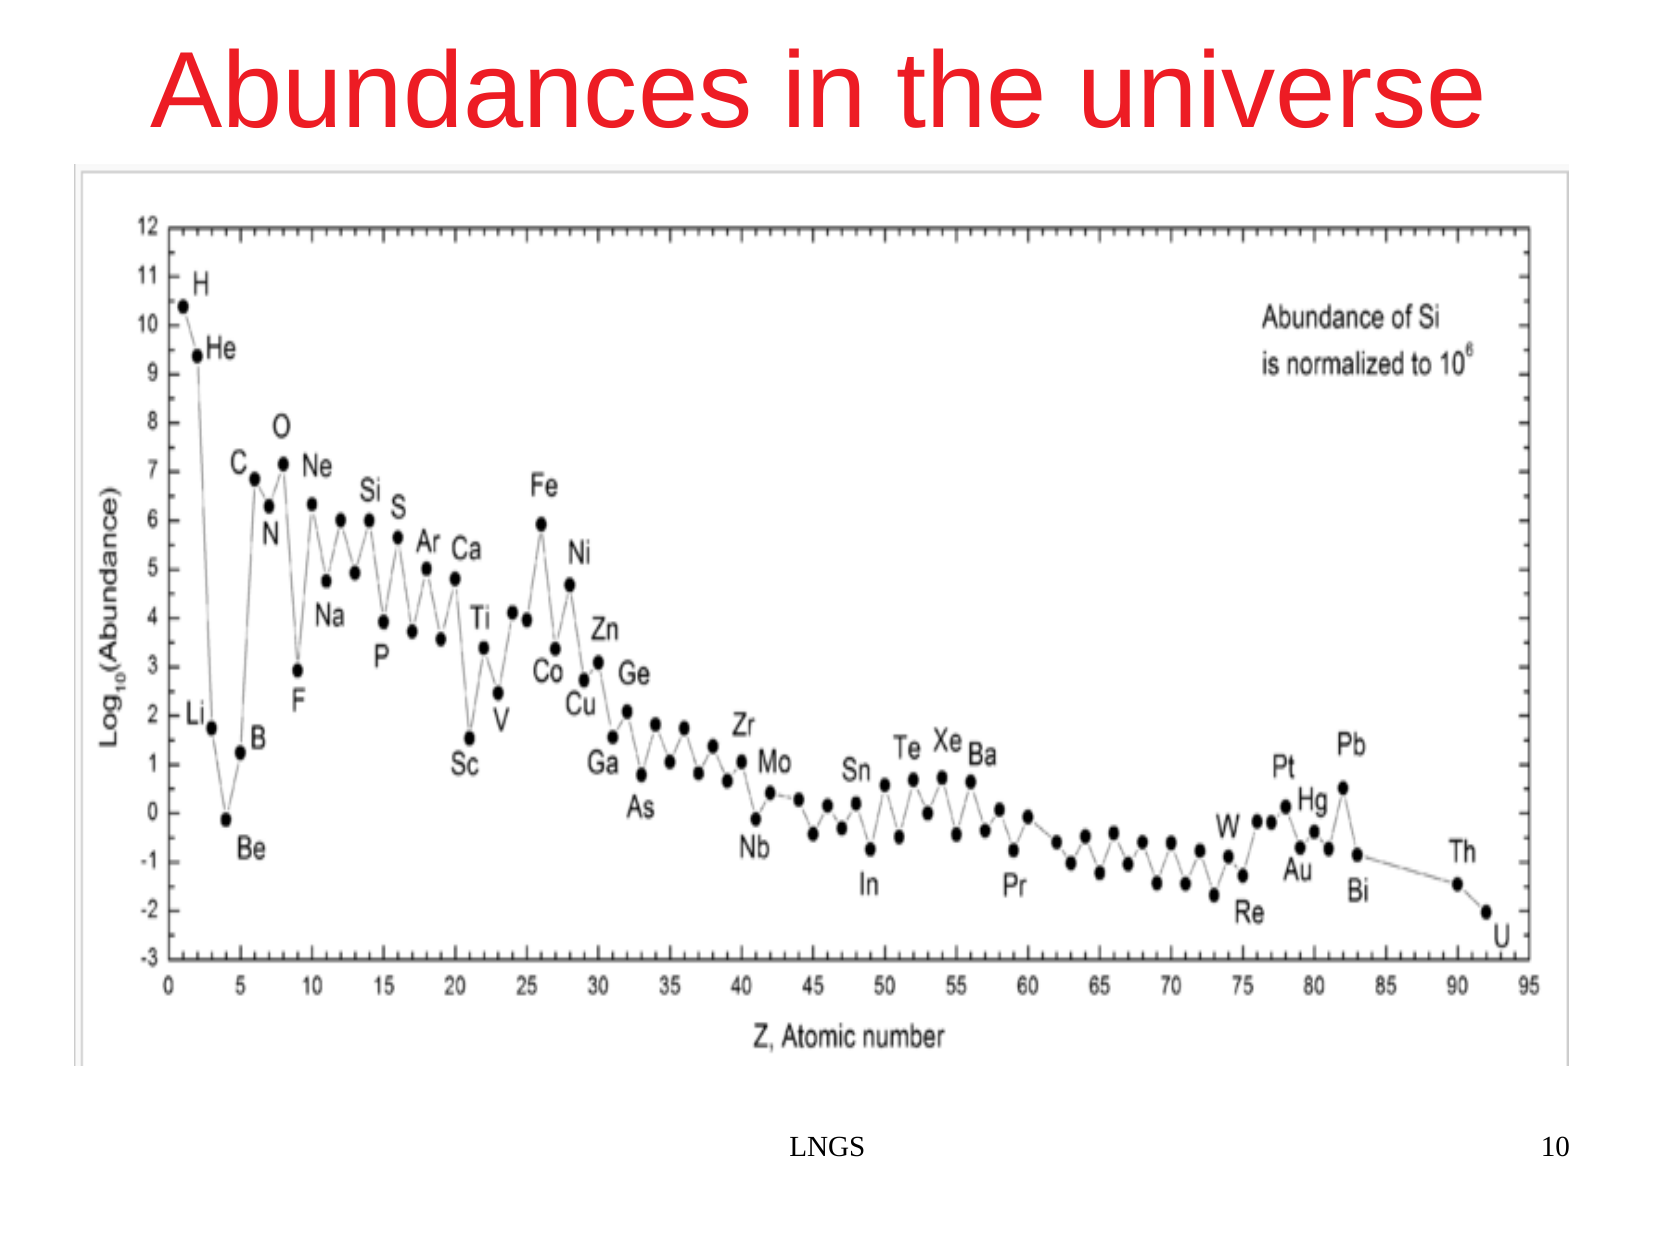

# Abundances in the universe
LNGS
10